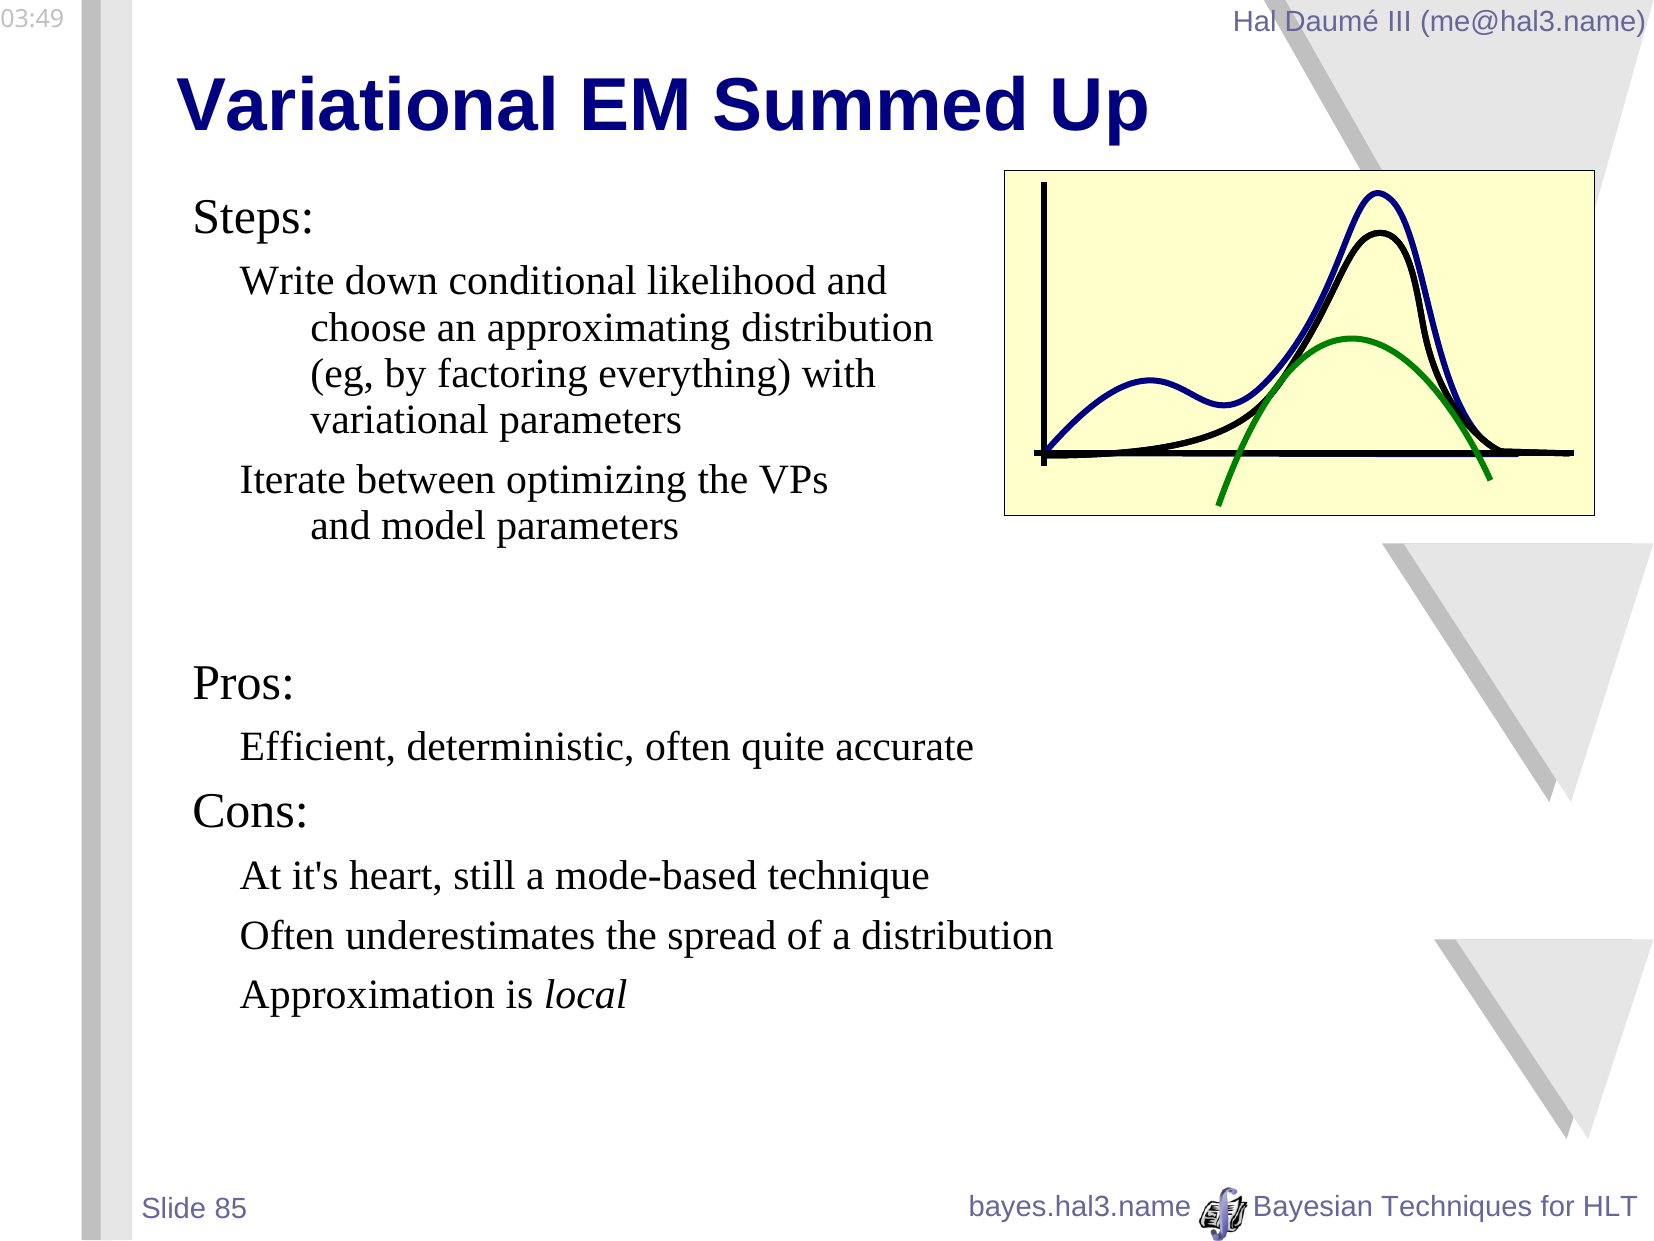

# Variational EM Summed Up
Steps:
Write down conditional likelihood and
choose an approximating distribution
(eg, by factoring everything) with
variational parameters
Iterate between optimizing the VPs
and model parameters
Pros:
Efficient, deterministic, often quite accurate
Cons:
At it's heart, still a mode-based technique
Often underestimates the spread of a distribution
Approximation is local